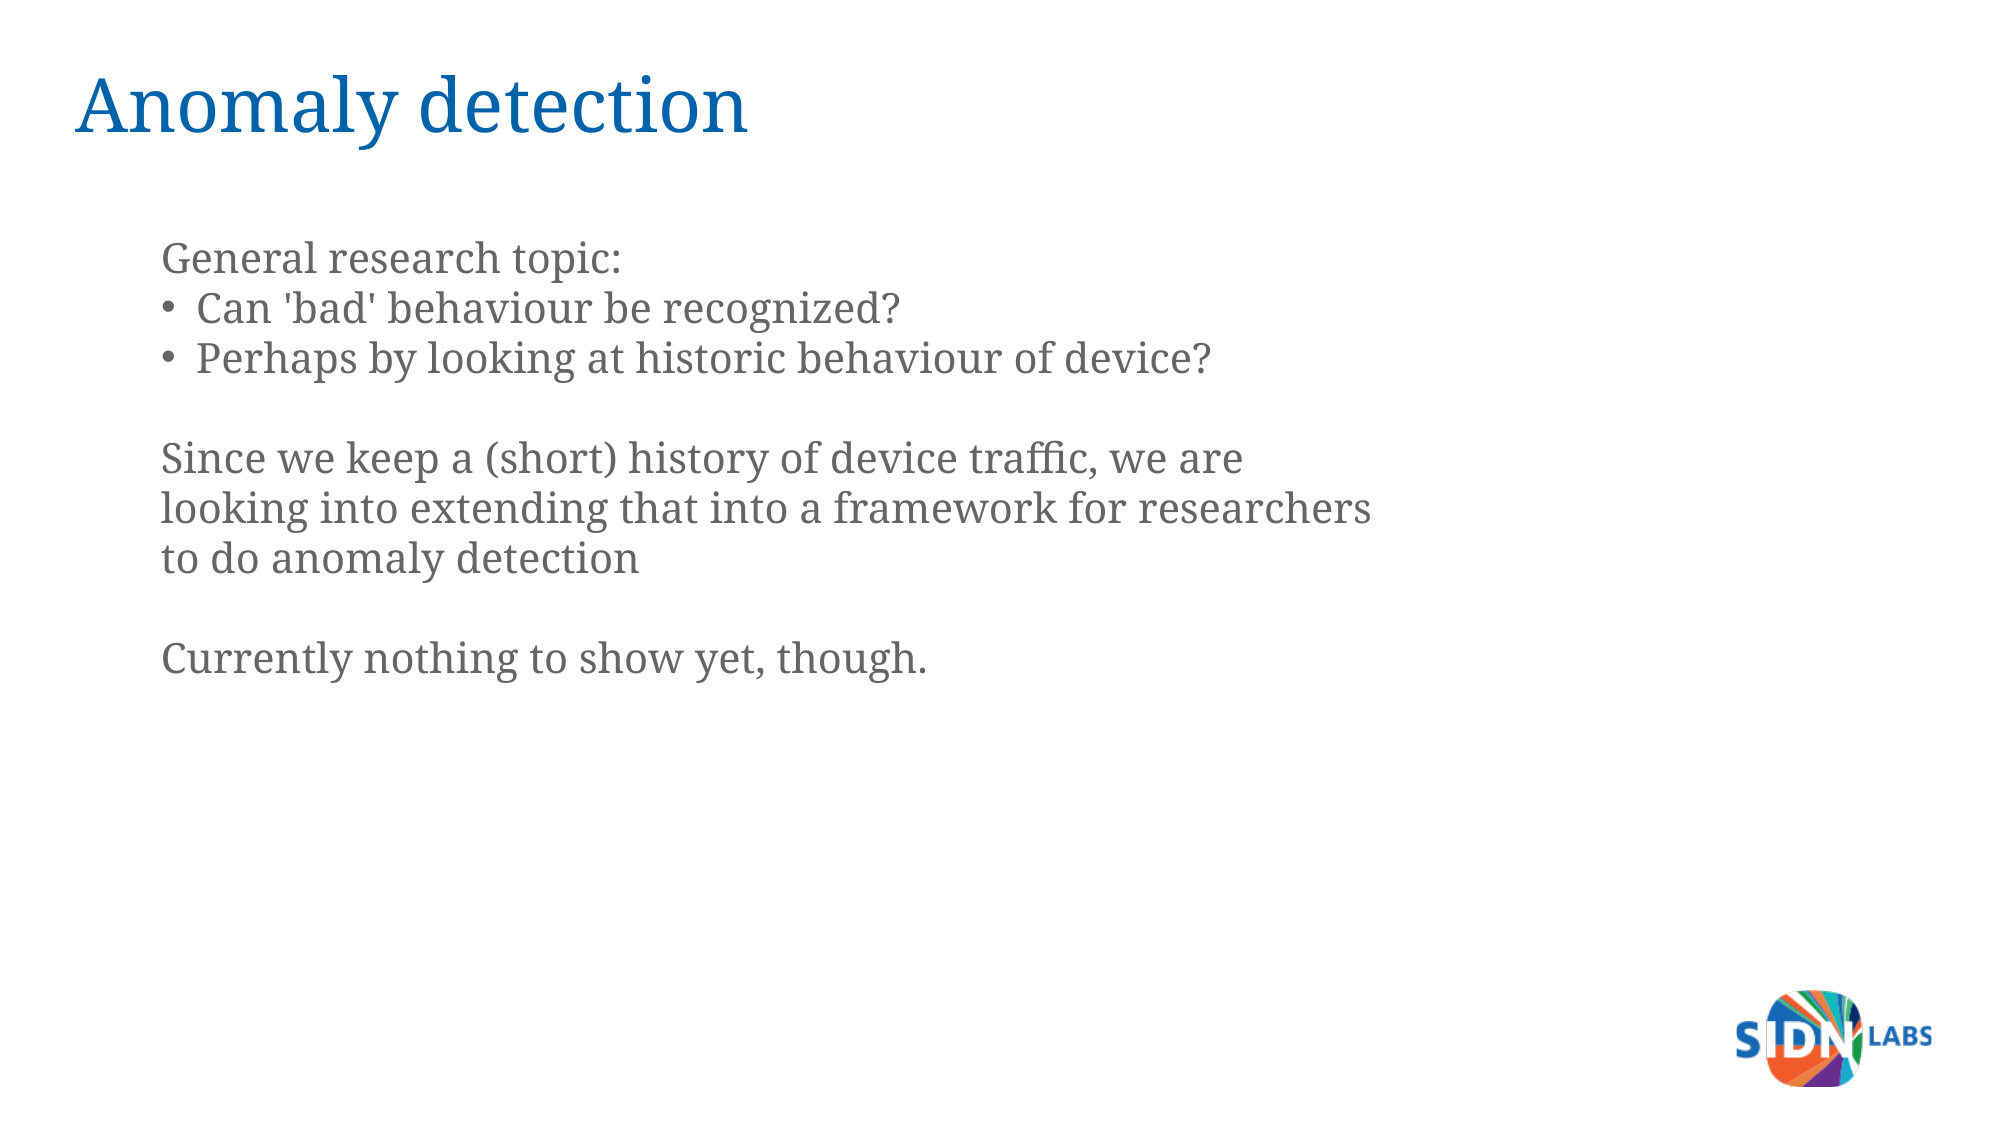

Anomaly detection
General research topic:
Can 'bad' behaviour be recognized?
Perhaps by looking at historic behaviour of device?
Since we keep a (short) history of device traffic, we are looking into extending that into a framework for researchers to do anomaly detection
Currently nothing to show yet, though.